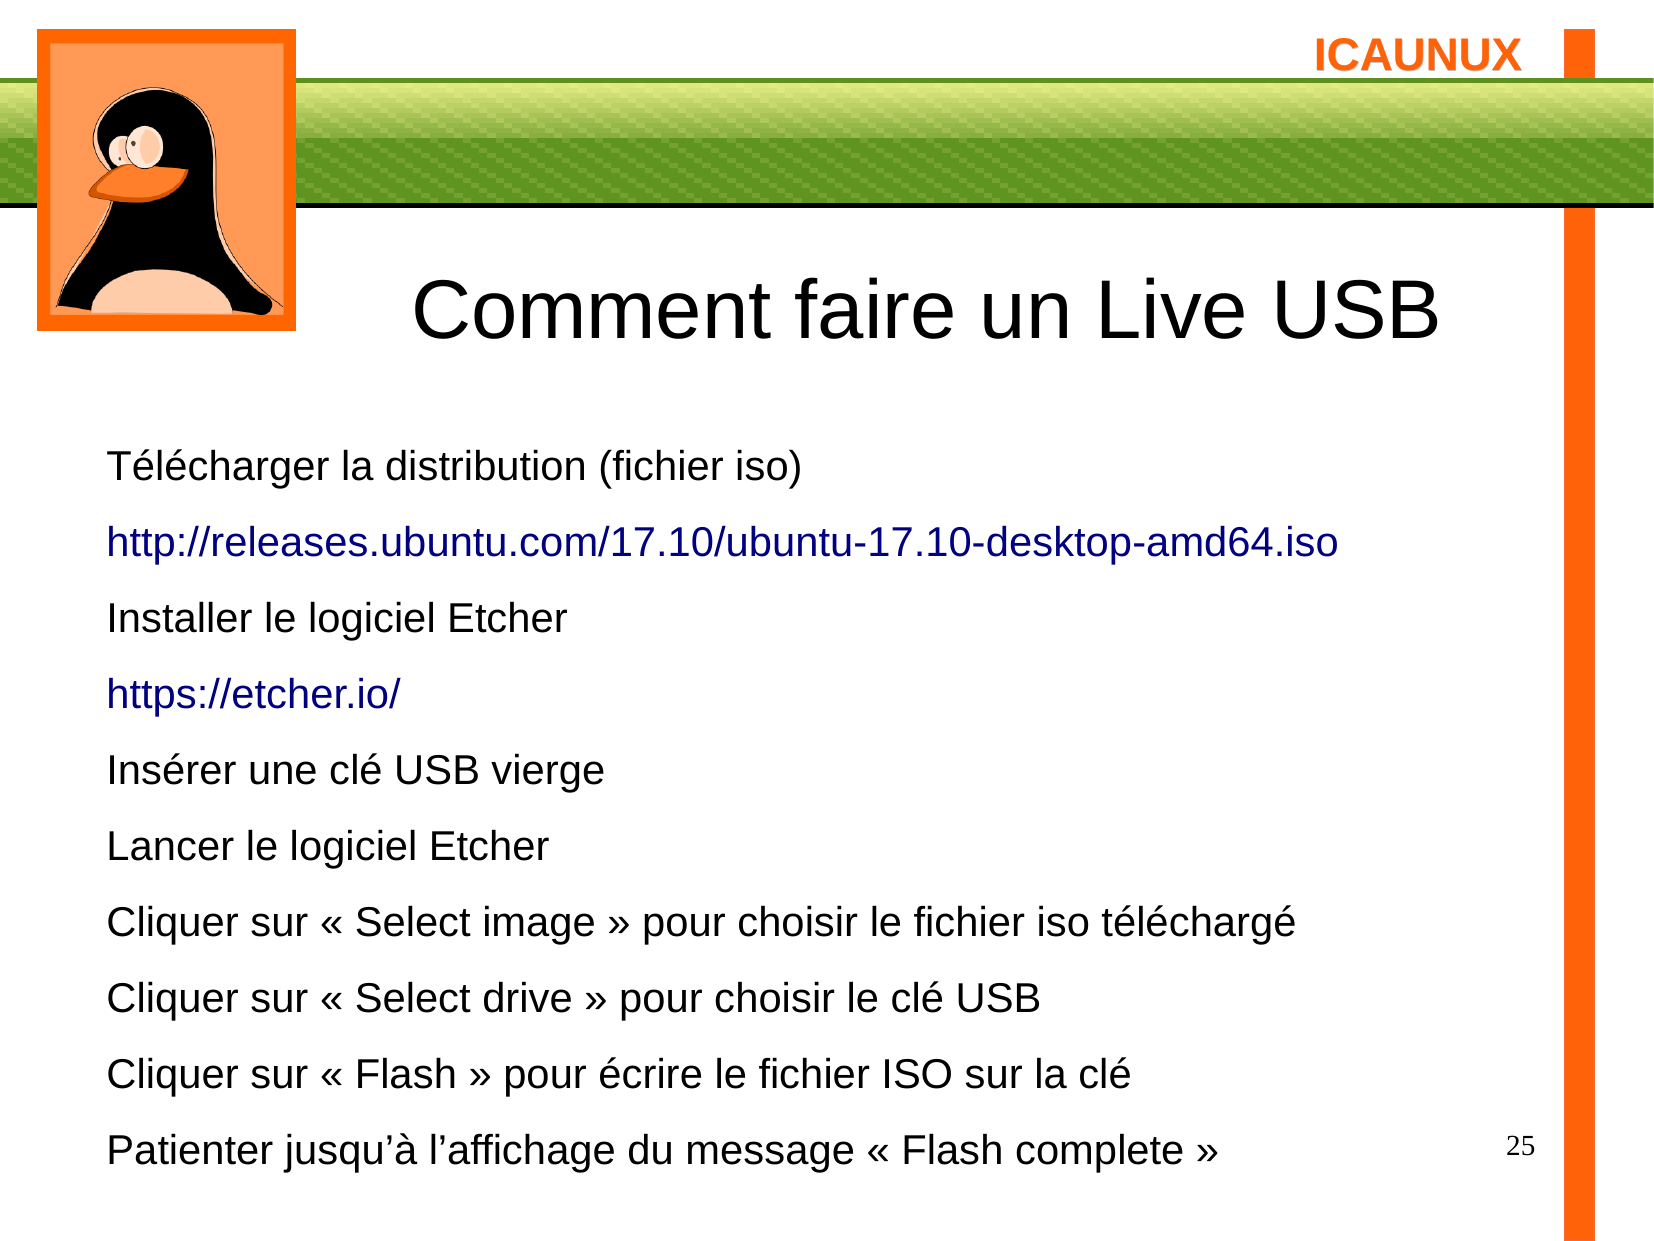

# Comment faire un Live USB
Télécharger la distribution (fichier iso)
http://releases.ubuntu.com/17.10/ubuntu-17.10-desktop-amd64.iso
Installer le logiciel Etcher
https://etcher.io/
Insérer une clé USB vierge
Lancer le logiciel Etcher
Cliquer sur « Select image » pour choisir le fichier iso téléchargé
Cliquer sur « Select drive » pour choisir le clé USB
Cliquer sur « Flash » pour écrire le fichier ISO sur la clé
Patienter jusqu’à l’affichage du message « Flash complete »
25